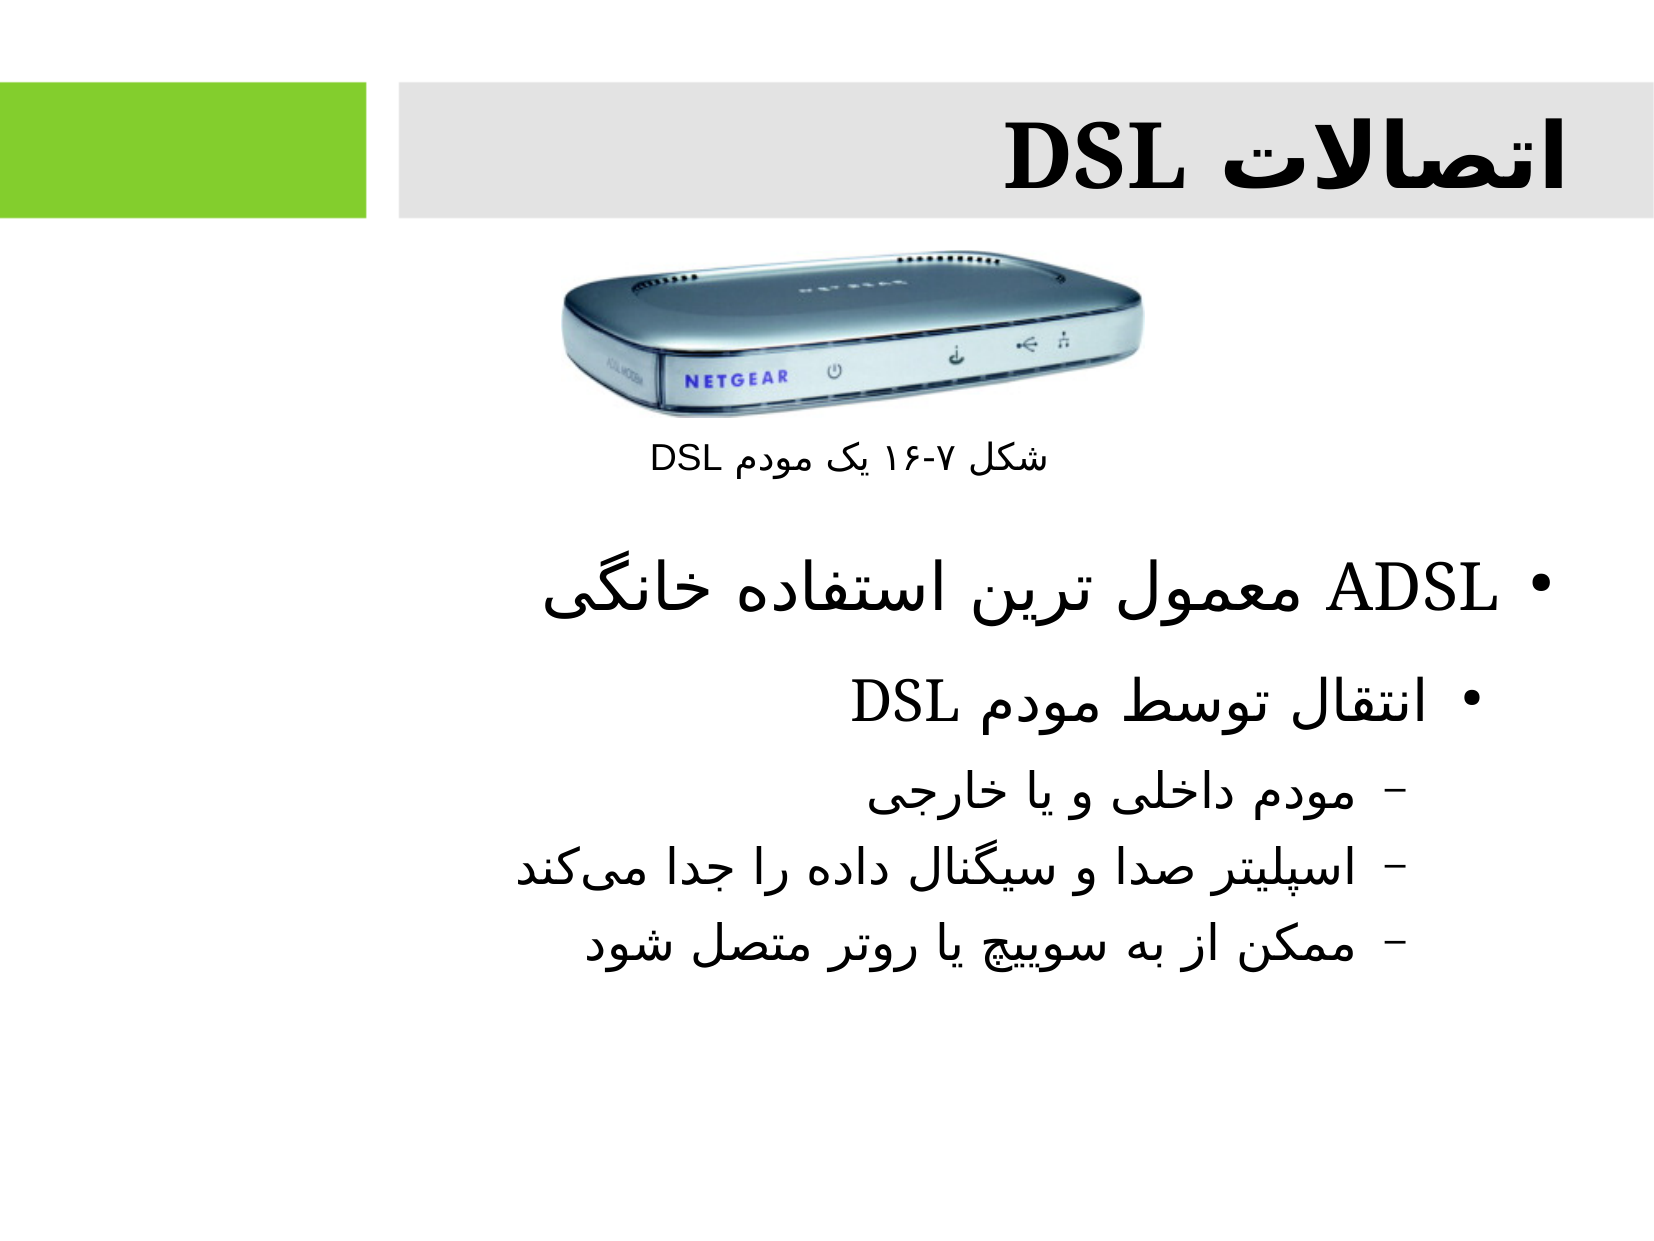

# اتصالات DSL
شکل ۷-۱۶ یک مودم DSL
ADSL معمول ترین استفاده خانگی
انتقال توسط مودم DSL
مودم داخلی و یا خارجی
اسپلیتر صدا و سیگنال داده را جدا می‌کند
ممکن از به سوییچ یا روتر متصل شود